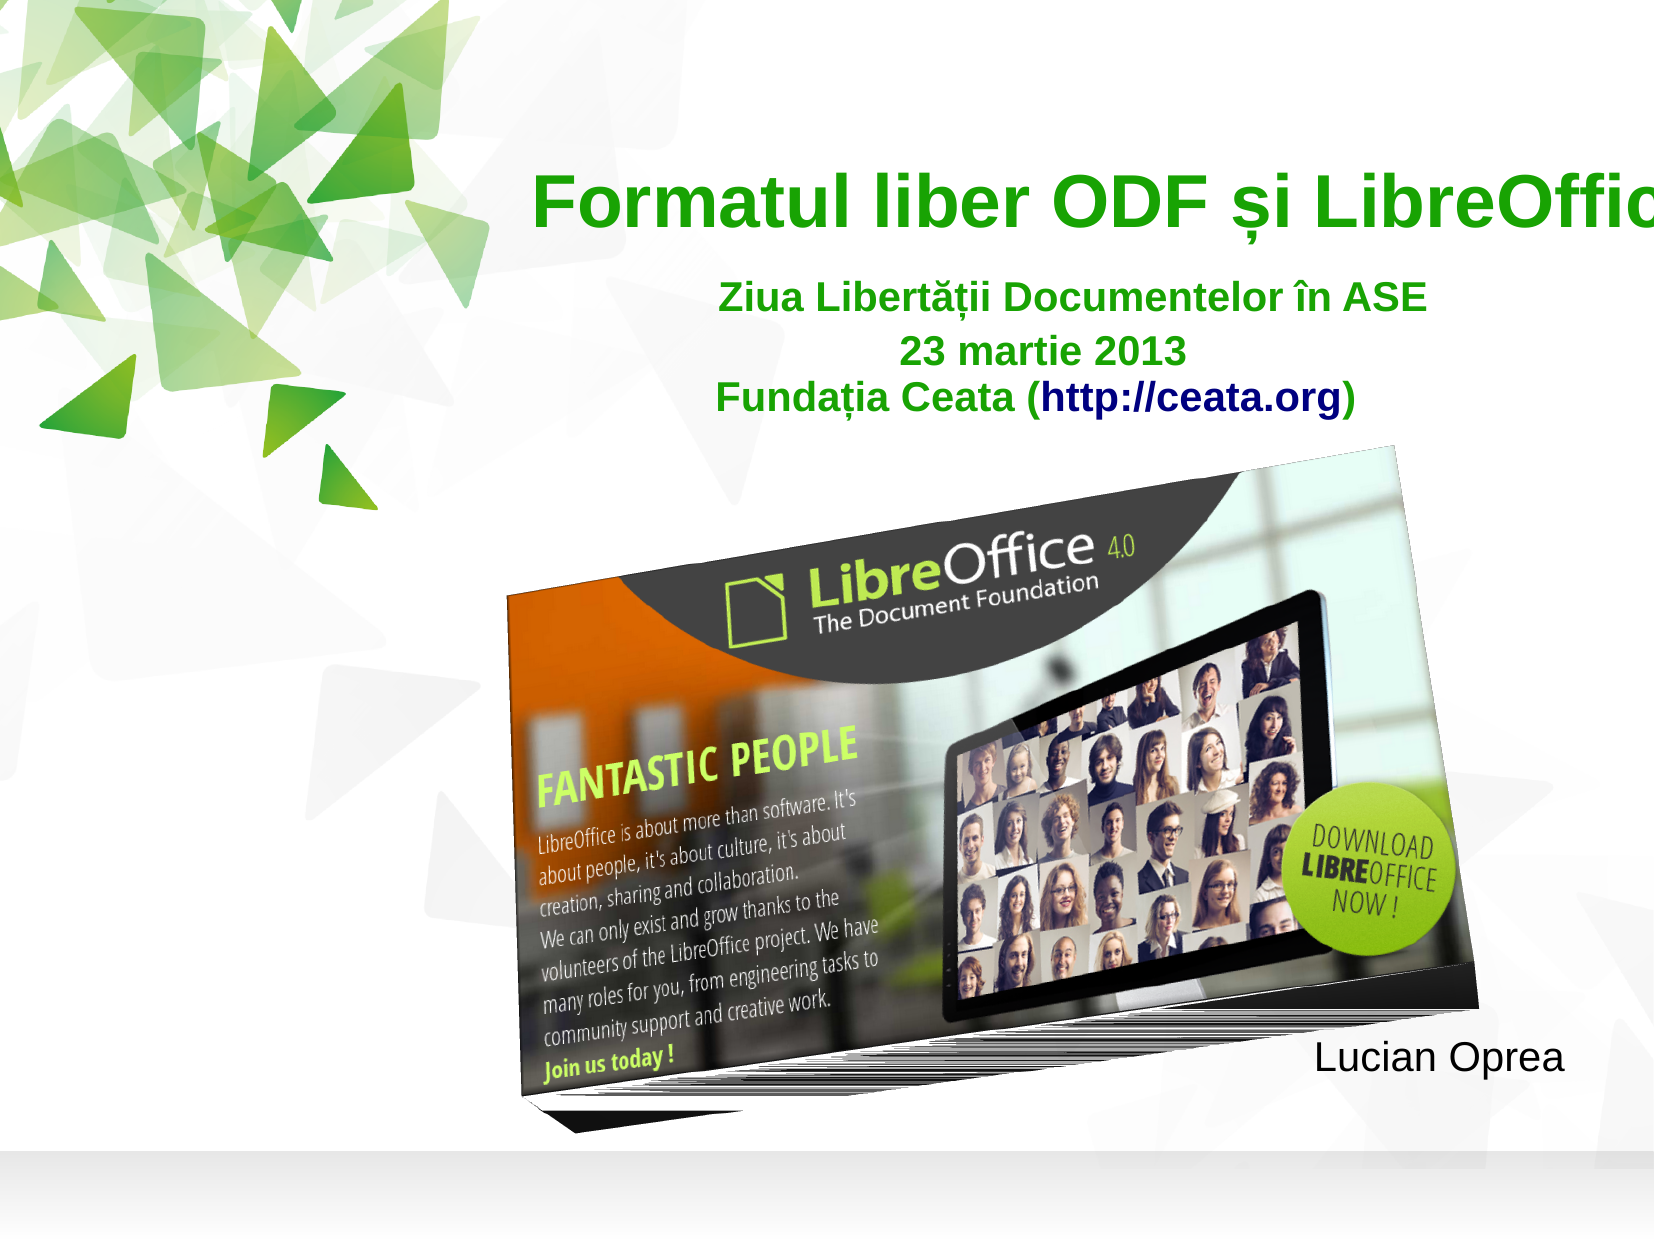

# Formatul liber ODF și LibreOffice Ziua Libertății Documentelor în ASE 23 martie 2013 Fundația Ceata (http://ceata.org)
Lucian Oprea